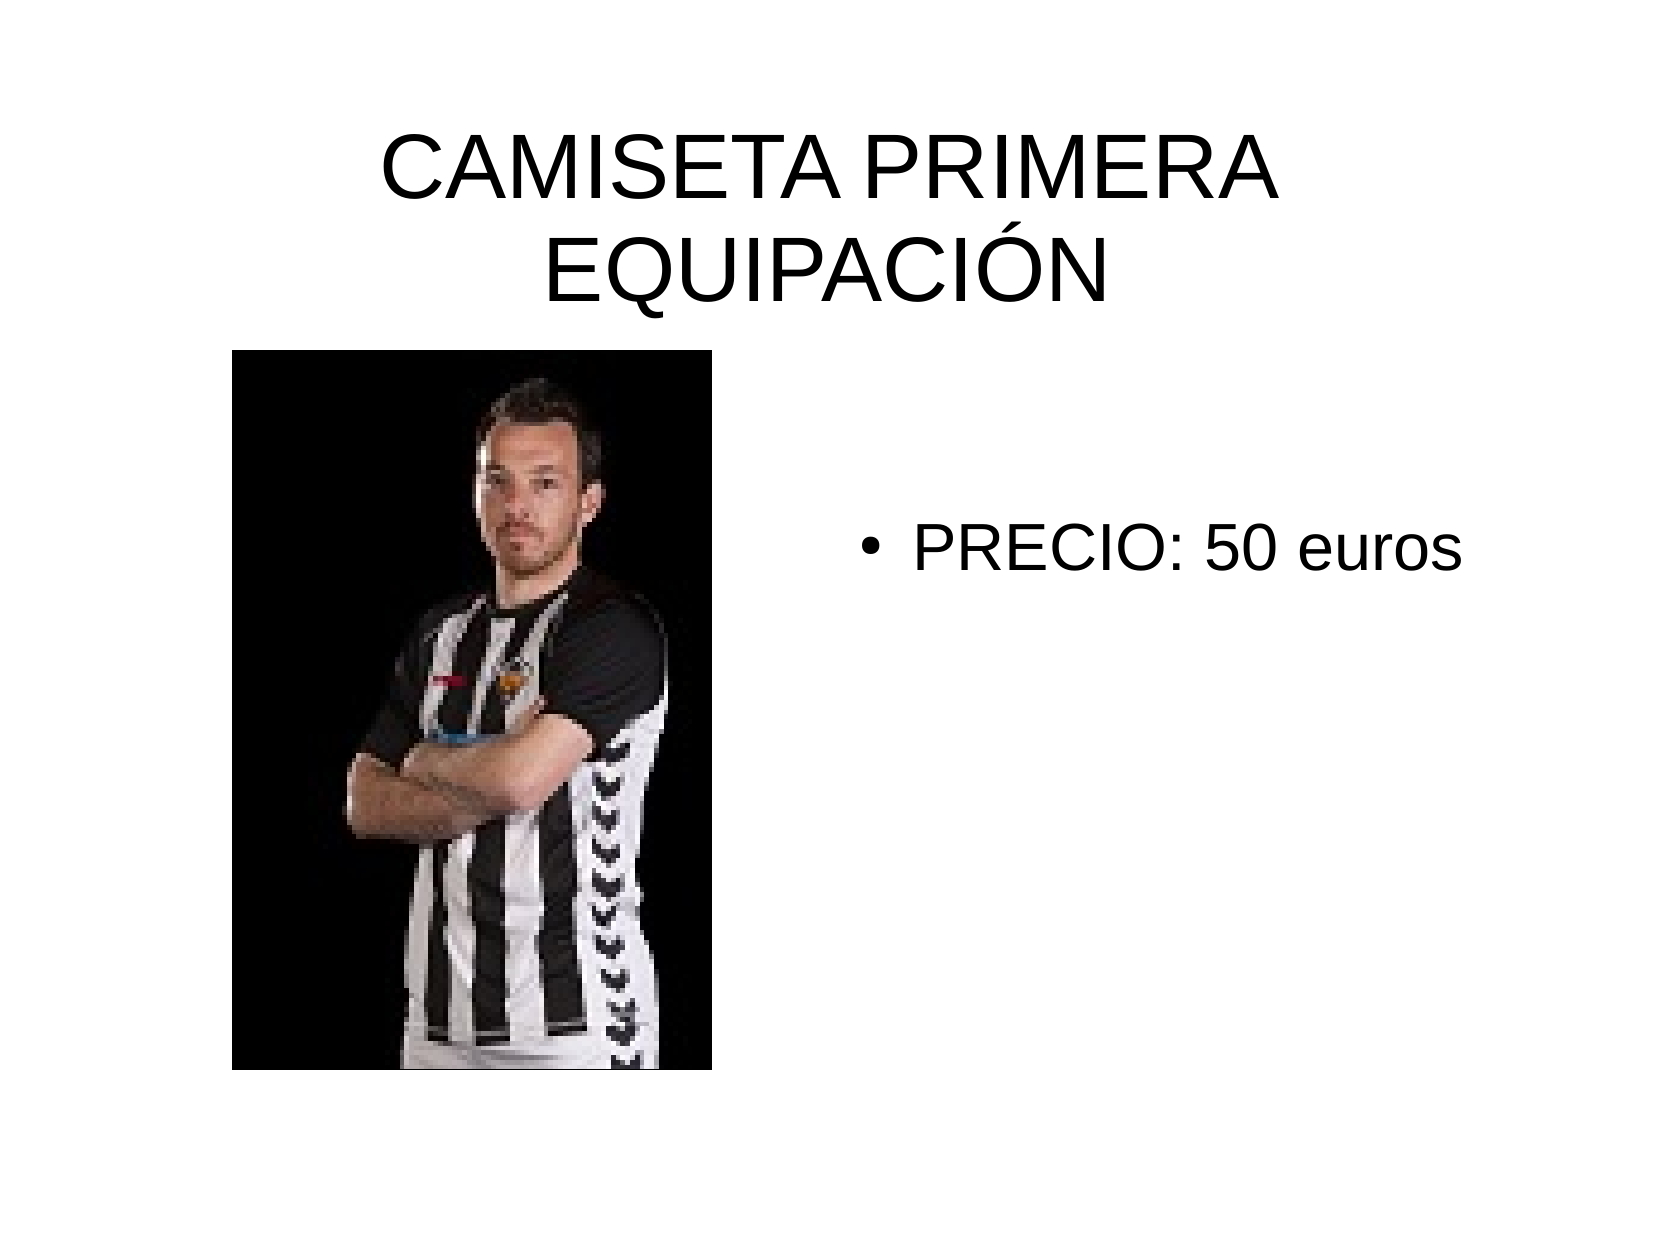

# CAMISETA PRIMERA EQUIPACIÓN
PRECIO: 50 euros